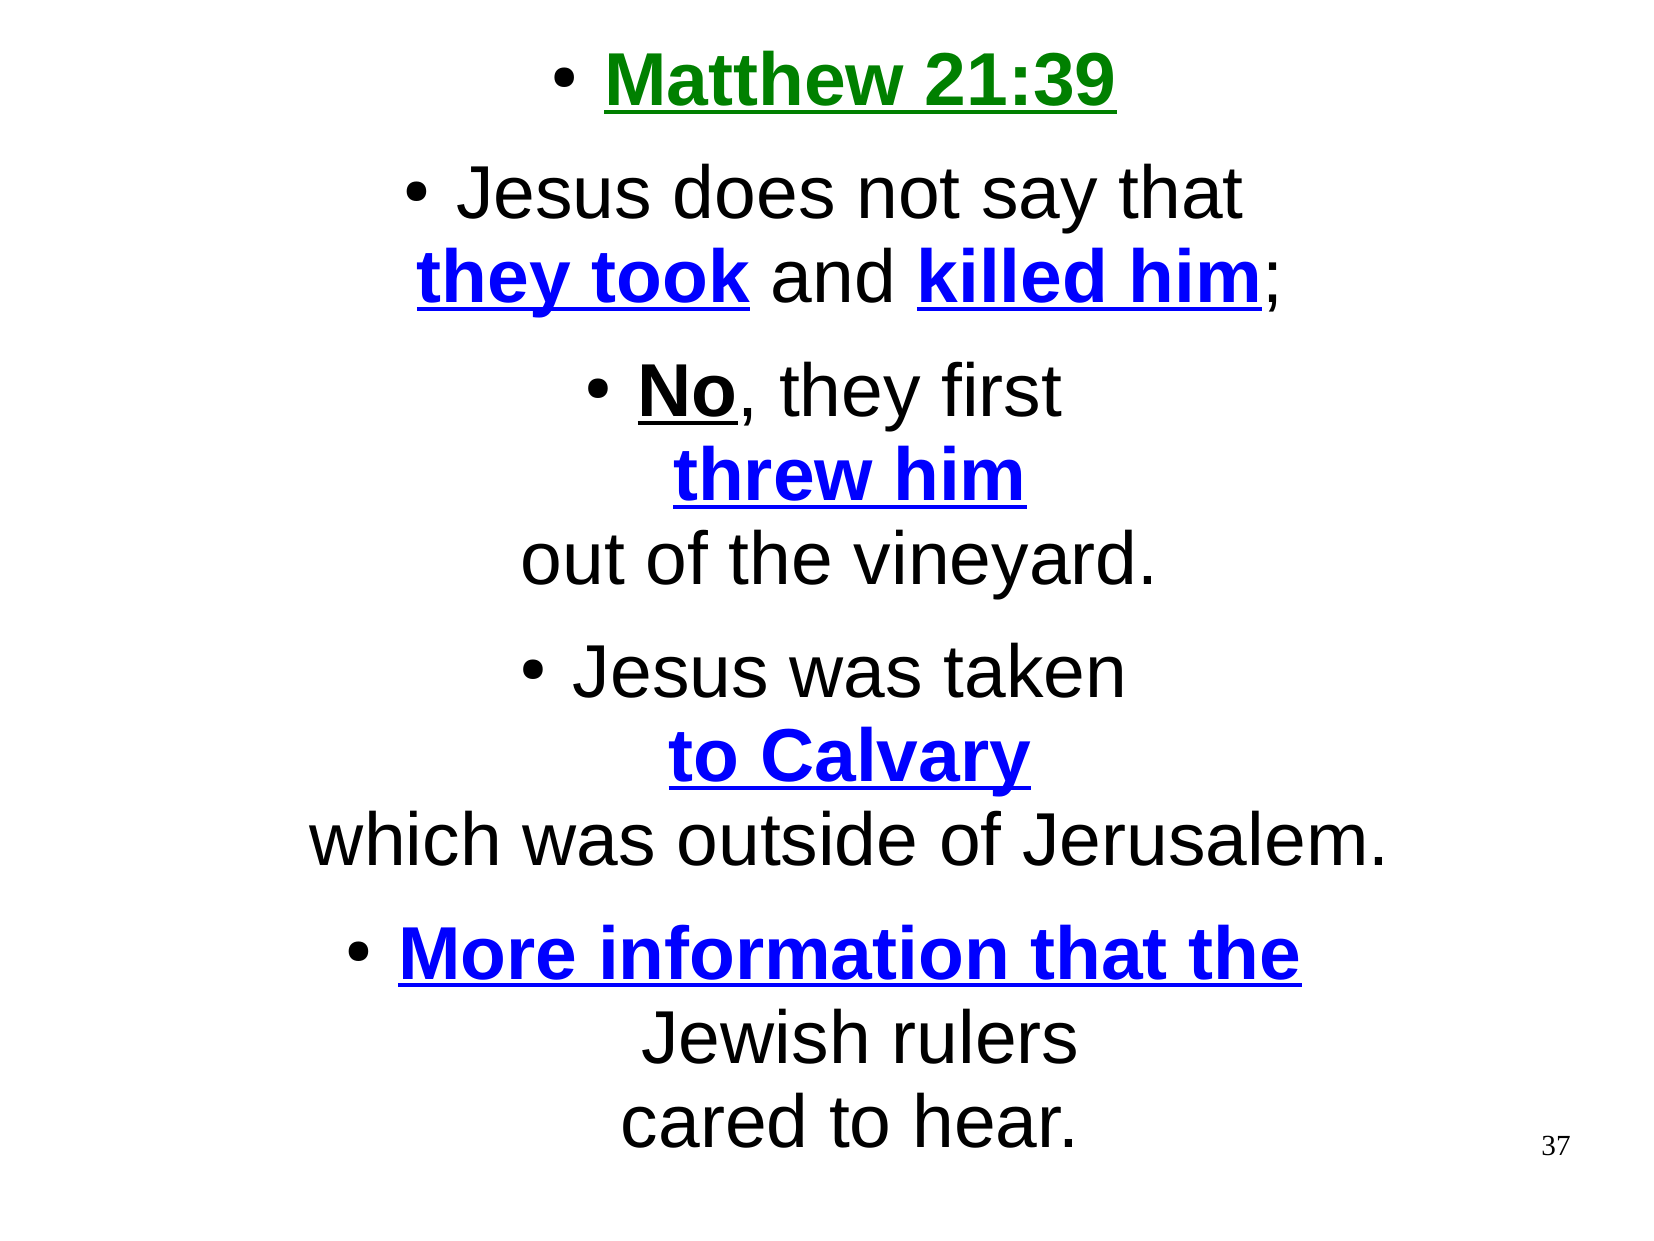

# Matthew 21:39
Jesus does not say that
they took and killed him;
No, they first
threw him
out of the vineyard.
Jesus was taken
to Calvary
which was outside of Jerusalem.
More information that the
Jewish rulers
cared to hear.
37